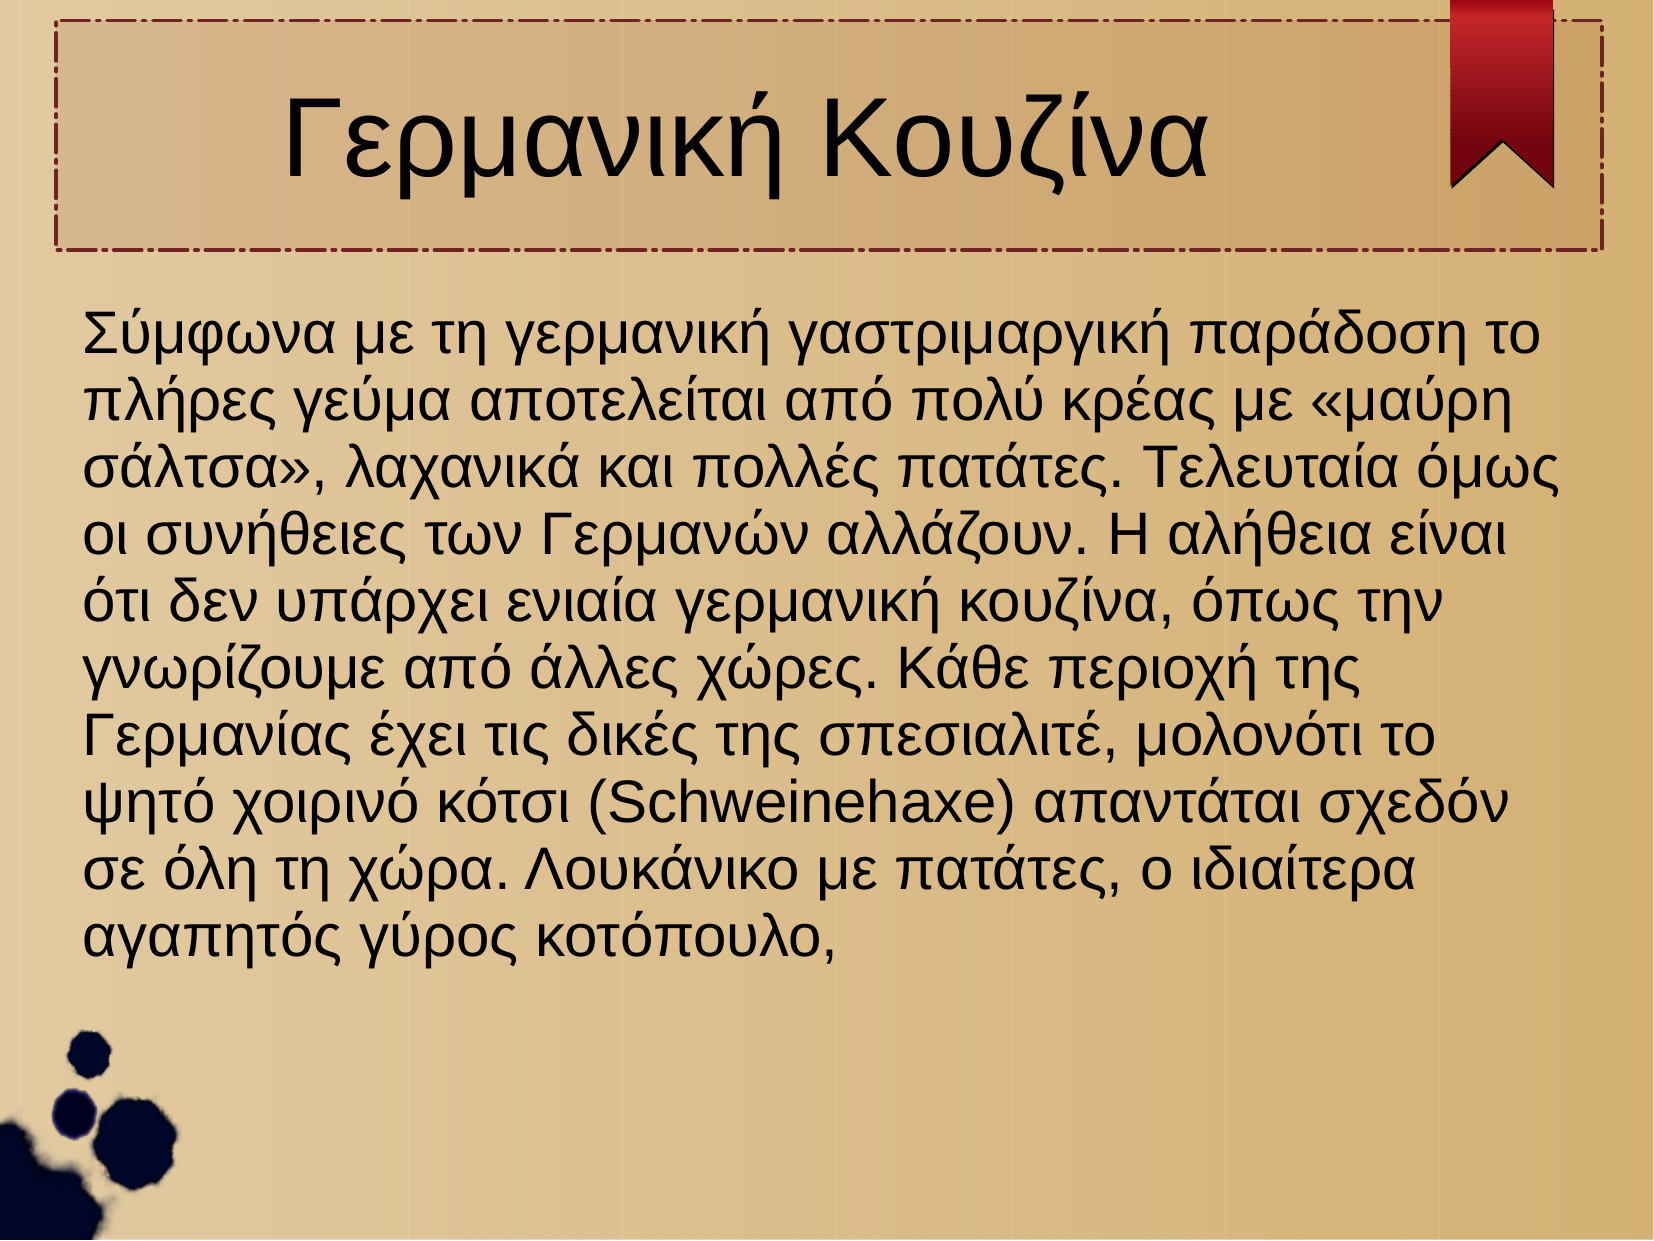

# Γερμανική Κουζίνα
Σύμφωνα με τη γερμανική γαστριμαργική παράδοση το πλήρες γεύμα αποτελείται από πολύ κρέας με «μαύρη σάλτσα», λαχανικά και πολλές πατάτες. Tελευταία όμως οι συνήθειες των Γερμανών αλλάζουν. Η αλήθεια είναι ότι δεν υπάρχει ενιαία γερμανική κουζίνα, όπως την γνωρίζουμε από άλλες χώρες. Κάθε περιοχή της Γερμανίας έχει τις δικές της σπεσιαλιτέ, μολονότι το ψητό χοιρινό κότσι (Schweinehaxe) απαντάται σχεδόν σε όλη τη χώρα. Λουκάνικο με πατάτες, ο ιδιαίτερα αγαπητός γύρος κοτόπουλο,